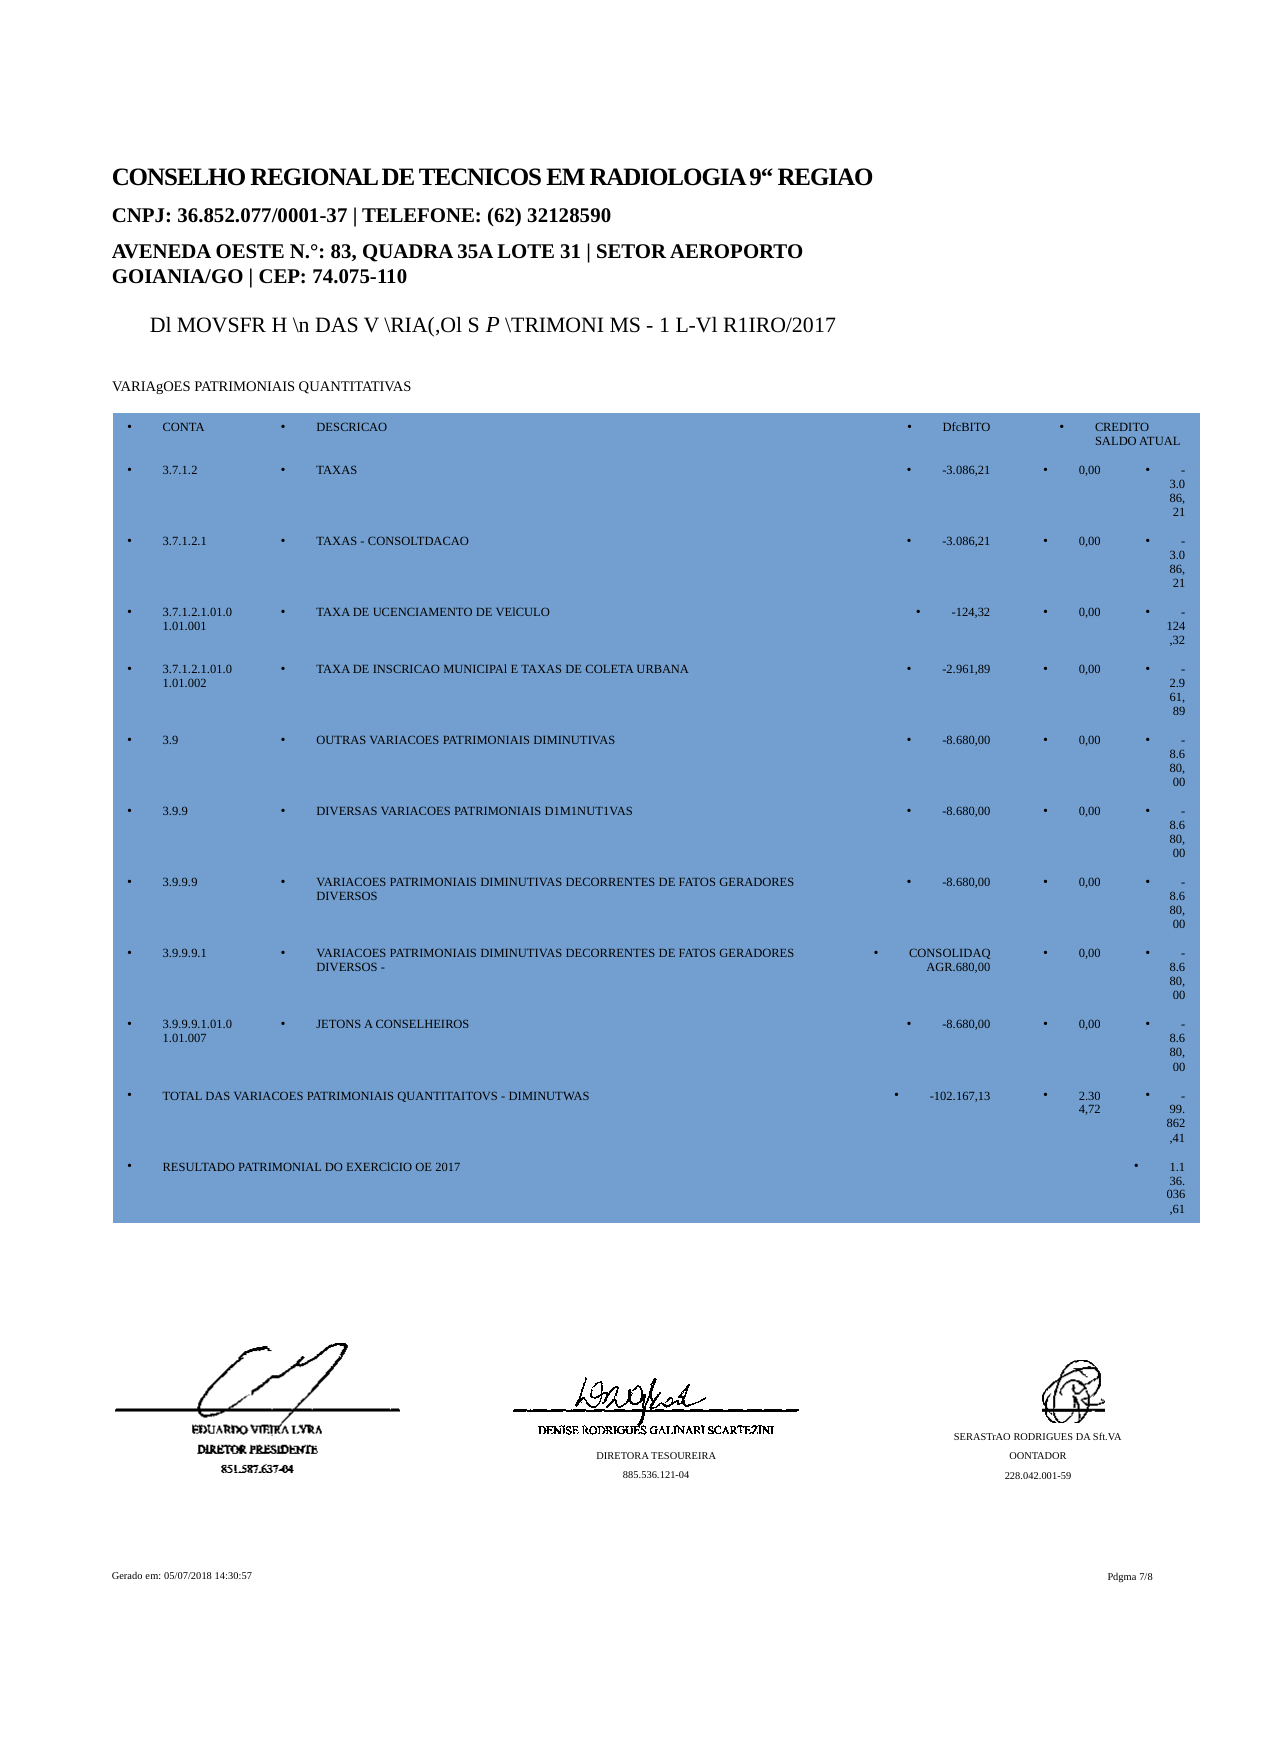

CONSELHO REGIONAL DE TECNICOS EM RADIOLOGIA 9“ REGIAO
CNPJ: 36.852.077/0001-37 | TELEFONE: (62) 32128590
AVENEDA OESTE N.°: 83, QUADRA 35A LOTE 31 | SETOR AEROPORTO
GOIANIA/GO | CEP: 74.075-110
Dl MOVSFR H \n DAS V \RIA(,Ol S P \TRIMONI MS - 1 L-Vl R1IRO/2017
VARIAgOES PATRIMONIAIS QUANTITATIVAS
| CONTA | DESCRICAO | DfcBITO | CREdITO SALDO ATUAL | |
| --- | --- | --- | --- | --- |
| 3.7.1.2 | TAXAS | -3.086,21 | 0,00 | -3.086,21 |
| 3.7.1.2.1 | TAXAS - CONSOLTDACAO | -3.086,21 | 0,00 | -3.086,21 |
| 3.7.1.2.1.01.01.01.001 | TAXA DE UCENCIAMENTO DE VElCULO | -124,32 | 0,00 | -124,32 |
| 3.7.1.2.1.01.01.01.002 | TAXA DE INSCRICAO MUNICIPAl E TAXAS DE COLETA URBANA | -2.961,89 | 0,00 | -2.961,89 |
| 3.9 | OUTRAS VARIACOES PATRIMONIAIS DIMINUTIVAS | -8.680,00 | 0,00 | -8.680,00 |
| 3.9.9 | DIVERSAS VARIACOES PATRIMONIAIS D1M1NUT1VAS | -8.680,00 | 0,00 | -8.680,00 |
| 3.9.9.9 | VARIACOES PATRIMONIAIS DIMINUTIVAS DECORRENTES DE FATOS GERADORES DIVERSOS | -8.680,00 | 0,00 | -8.680,00 |
| 3.9.9.9.1 | VARIACOES PATRIMONIAIS DIMINUTIVAS DECORRENTES DE FATOS GERADORES DIVERSOS - | CONSOLIDAQAGR.680,00 | 0,00 | -8.680,00 |
| 3.9.9.9.1.01.01.01.007 | JETONS A CONSELHEIROS | -8.680,00 | 0,00 | -8.680,00 |
| TOTAL DAS VARIACOES PATRIMONIAIS QUANTITAITOVS - DIMINUTWAS | | -102.167,13 | 2.304,72 | -99.862,41 |
| RESULTADO PATRIMONIAL DO EXERClCIO OE 2017 | | | | 1.136.036,61 |
SERASTrAO RODRIGUES DA Sft.VA
OONTADOR
228.042.001-59
DIRETORA TESOUREIRA 885.536.121-04
Gerado em: 05/07/2018 14:30:57
Pdgma 7/8